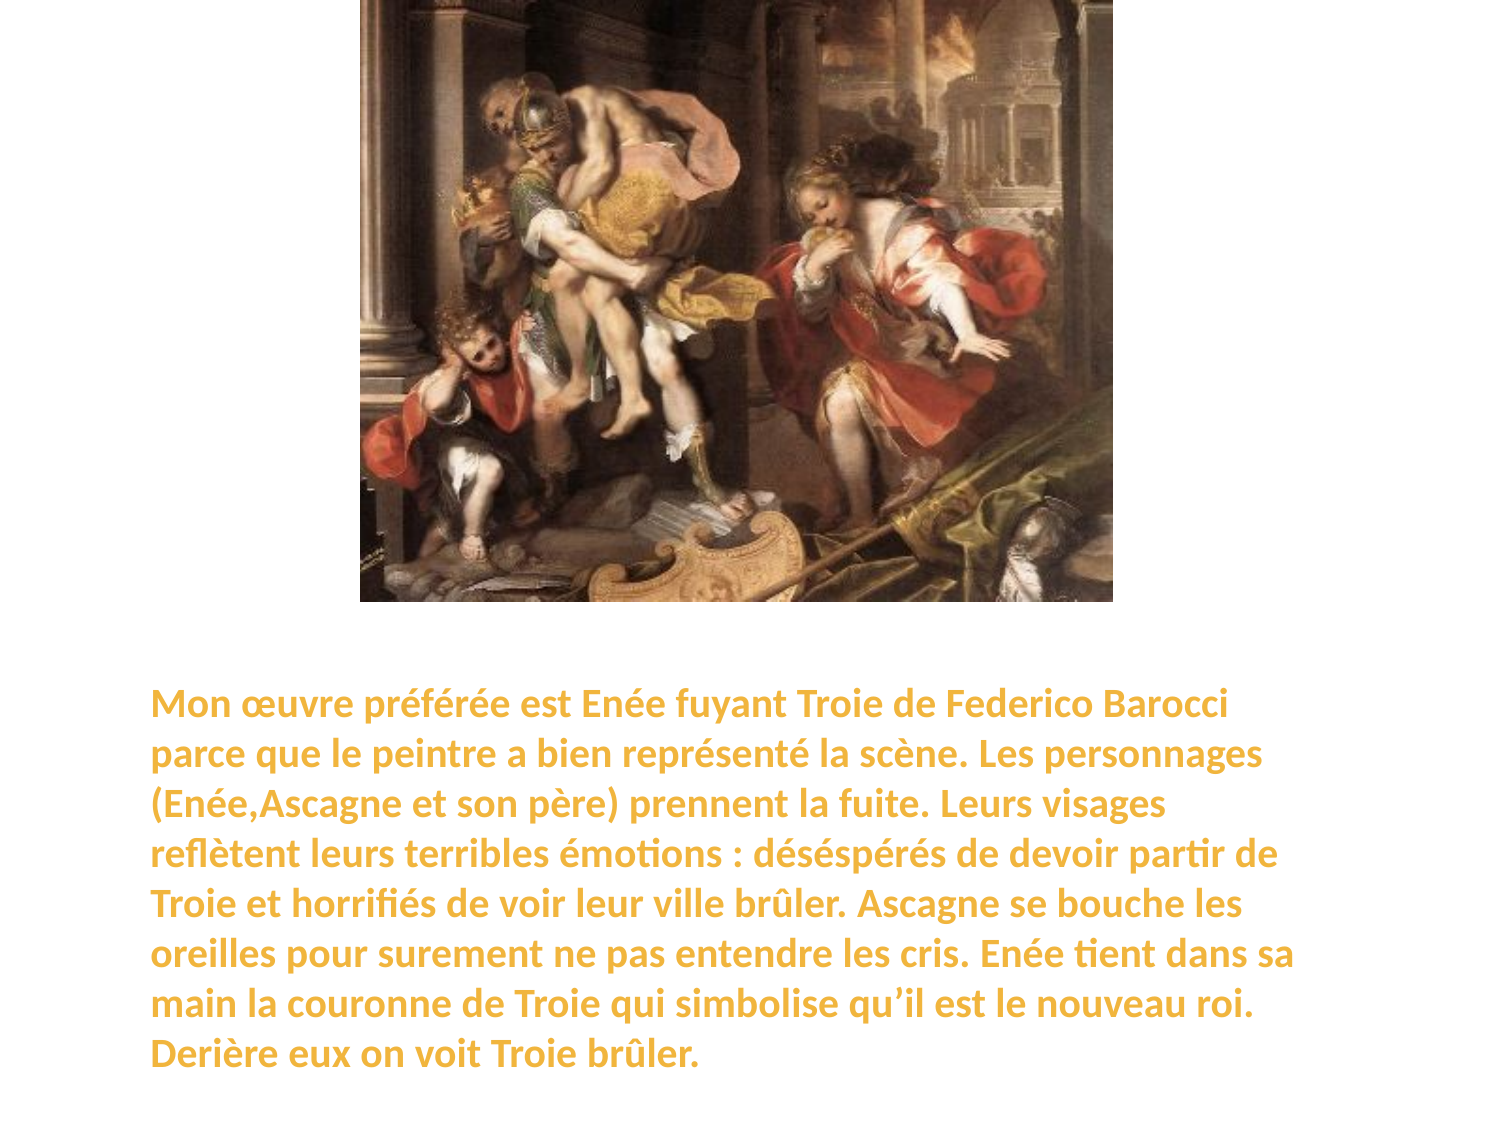

Mon œuvre préférée est Enée fuyant Troie de Federico Barocci parce que le peintre a bien représenté la scène. Les personnages (Enée,Ascagne et son père) prennent la fuite. Leurs visages reflètent leurs terribles émotions : déséspérés de devoir partir de Troie et horrifiés de voir leur ville brûler. Ascagne se bouche les oreilles pour surement ne pas entendre les cris. Enée tient dans sa main la couronne de Troie qui simbolise qu’il est le nouveau roi. Derière eux on voit Troie brûler.